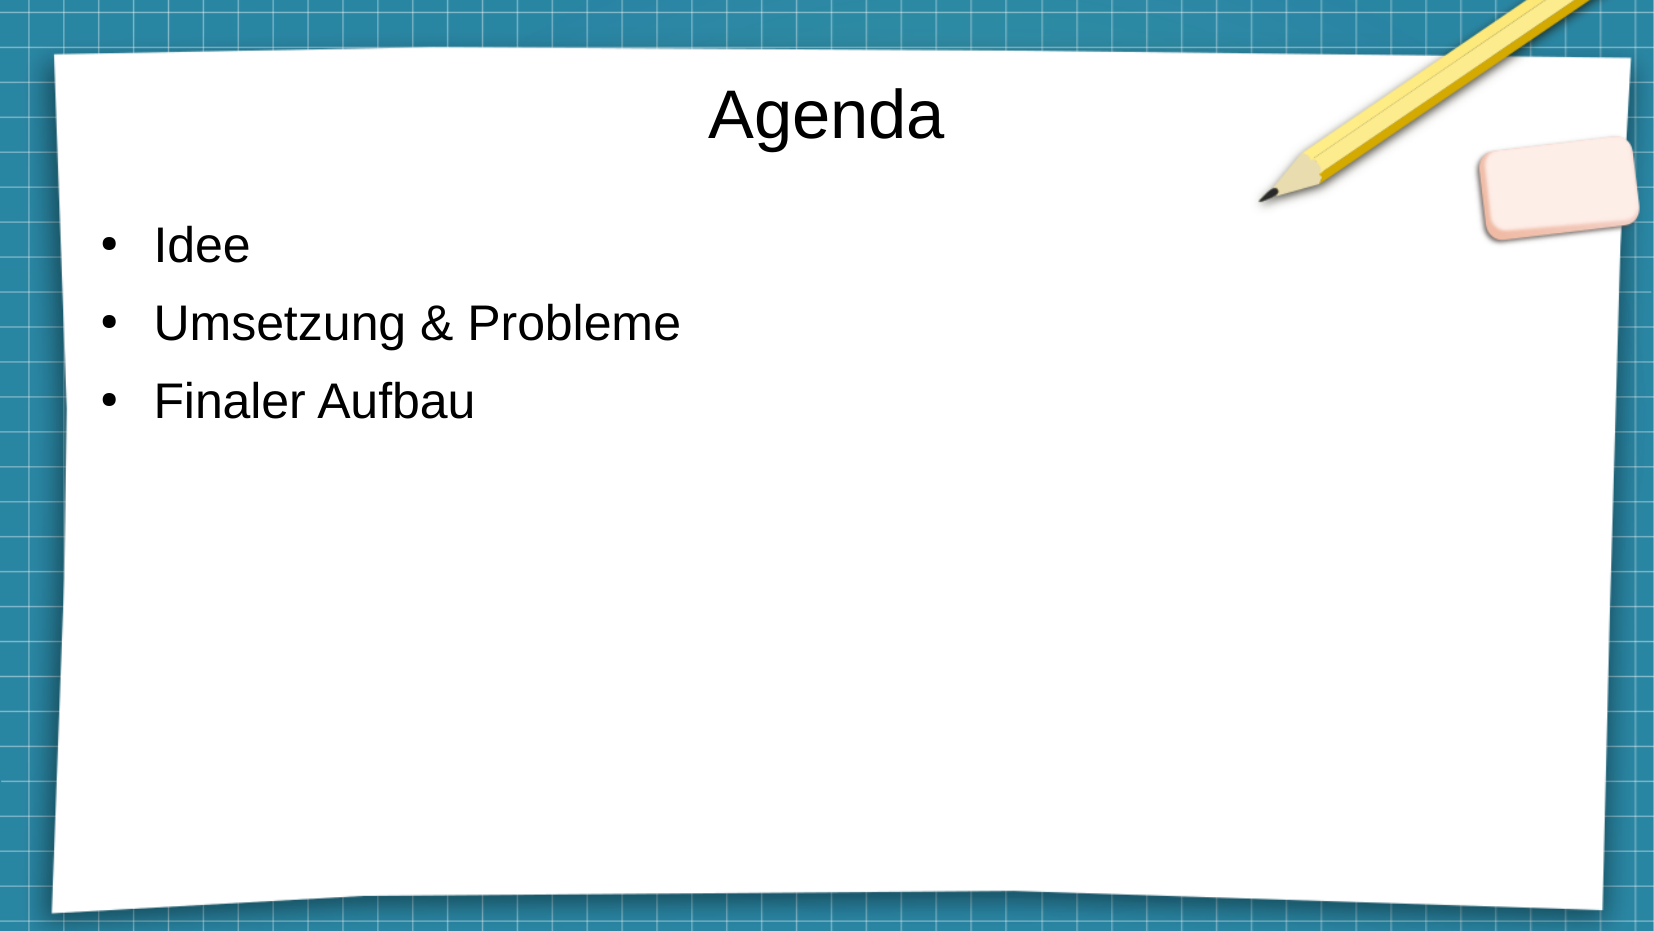

# Agenda
Idee
Umsetzung & Probleme
Finaler Aufbau